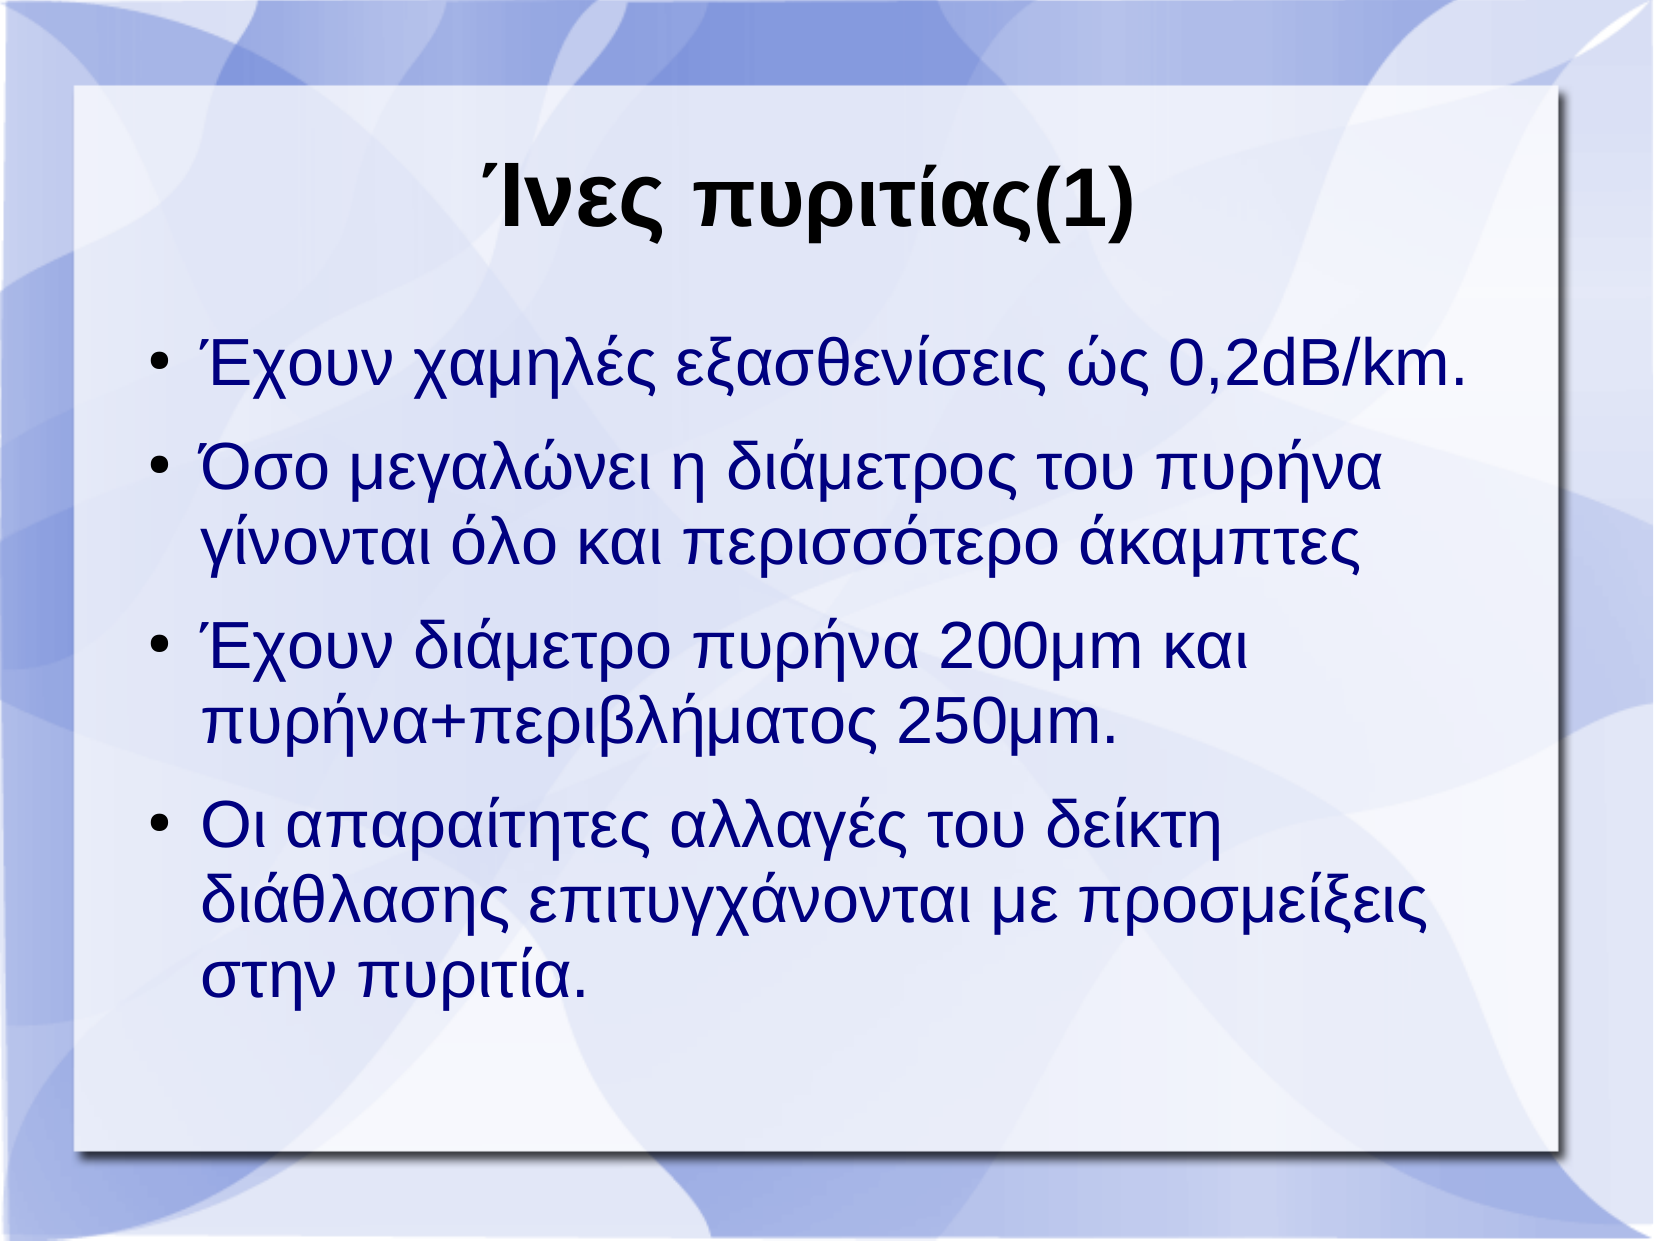

# Ίνες πυριτίας(1)
Έχουν χαμηλές εξασθενίσεις ώς 0,2dB/km.
Όσο μεγαλώνει η διάμετρος του πυρήνα γίνονται όλο και περισσότερο άκαμπτες
Έχουν διάμετρο πυρήνα 200μm και πυρήνα+περιβλήματος 250μm.
Οι απαραίτητες αλλαγές του δείκτη διάθλασης επιτυγχάνονται με προσμείξεις στην πυριτία.